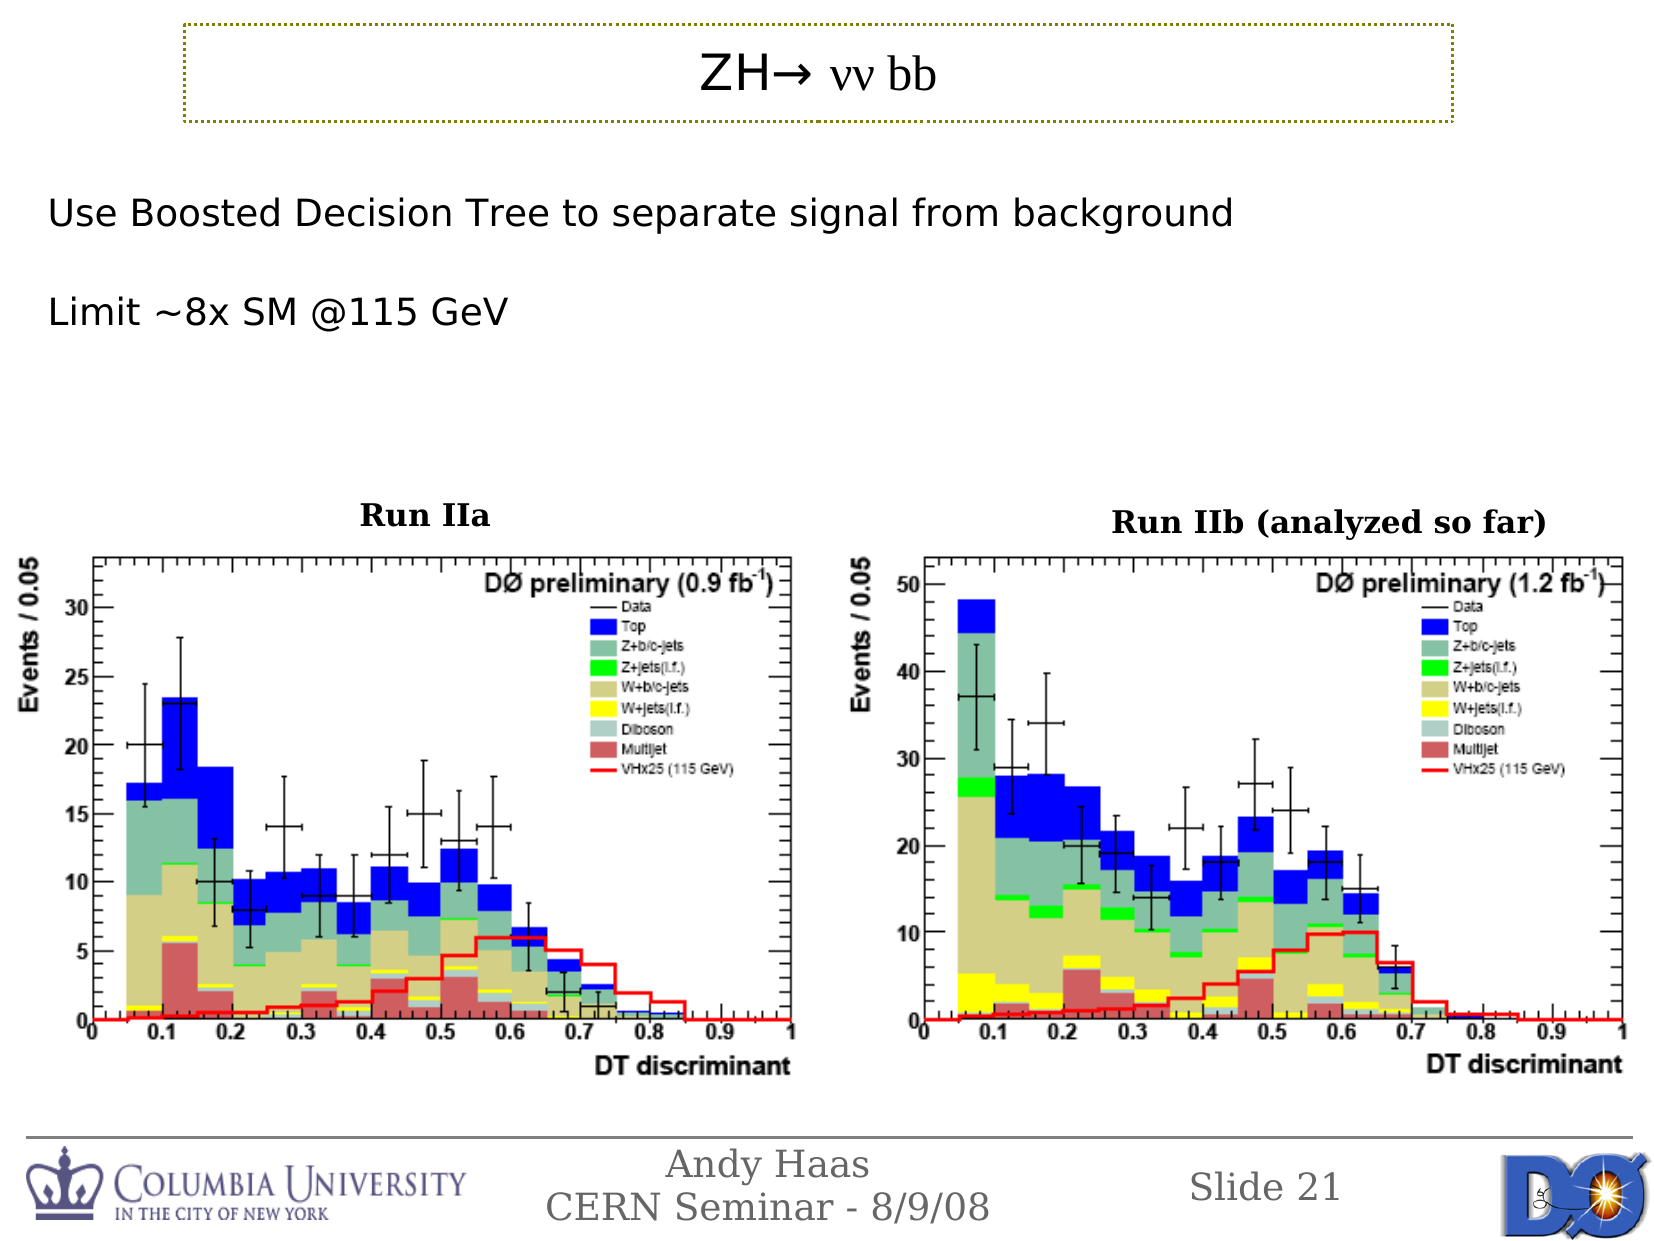

# ZH→ νν bb
Use Boosted Decision Tree to separate signal from background
Limit ~8x SM @115 GeV
Run IIa
Run IIb (analyzed so far)